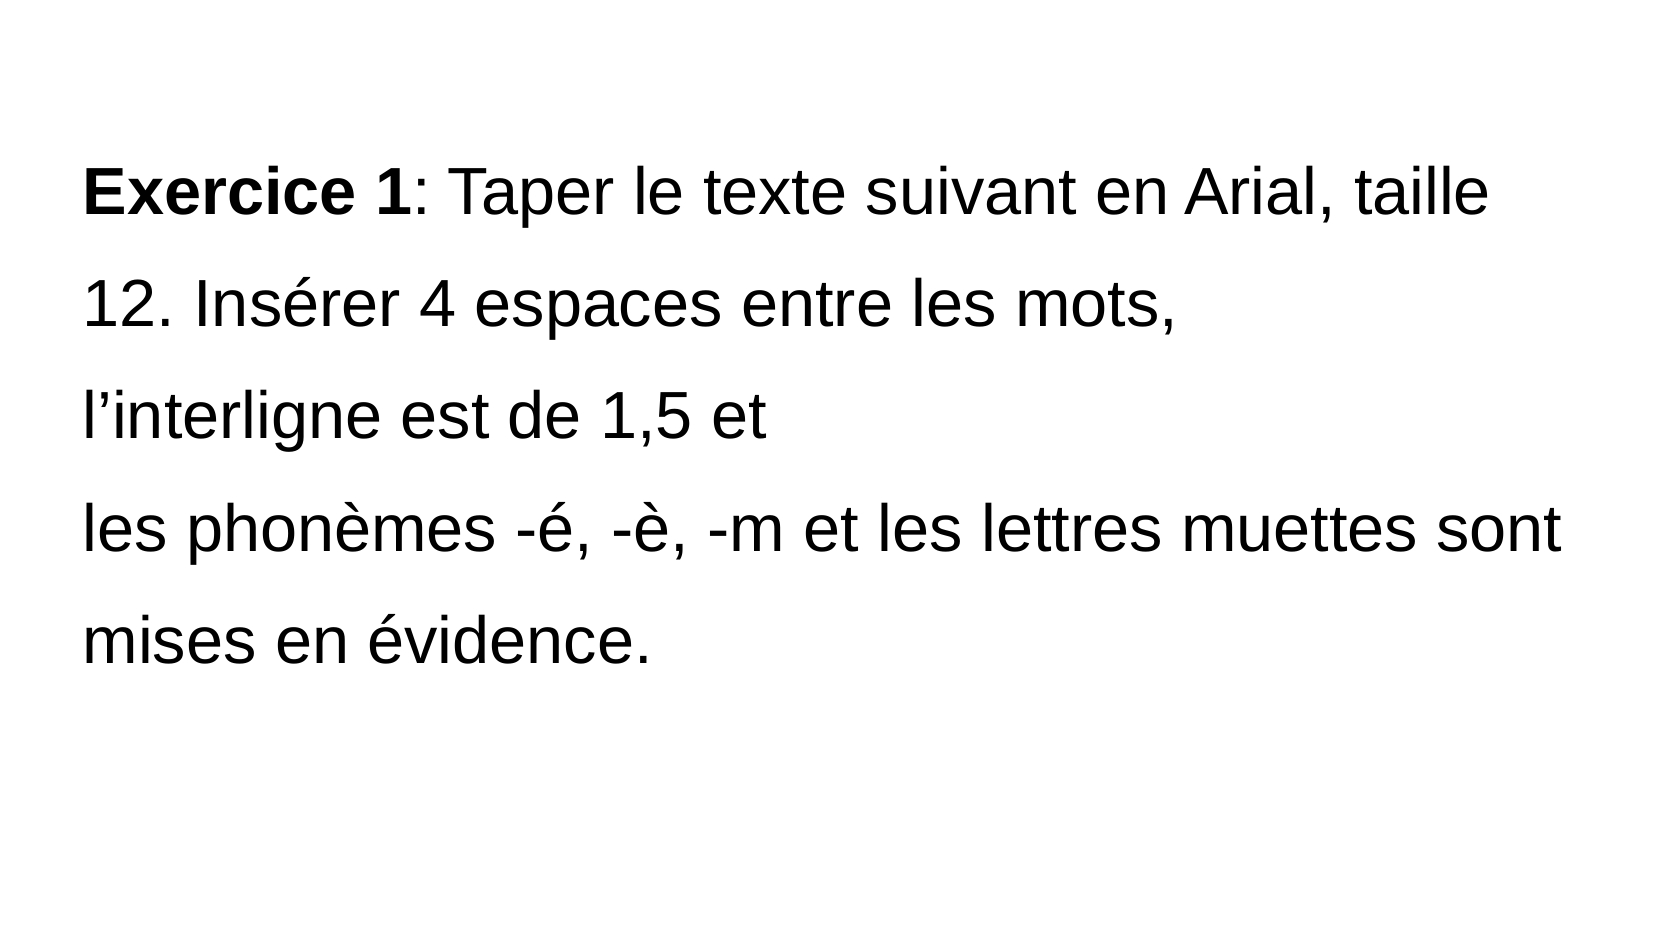

# Exercice 1: Taper le texte suivant en Arial, taille 12. Insérer 4 espaces entre les mots,
l’interligne est de 1,5 et
les phonèmes -é, -è, -m et les lettres muettes sont mises en évidence.